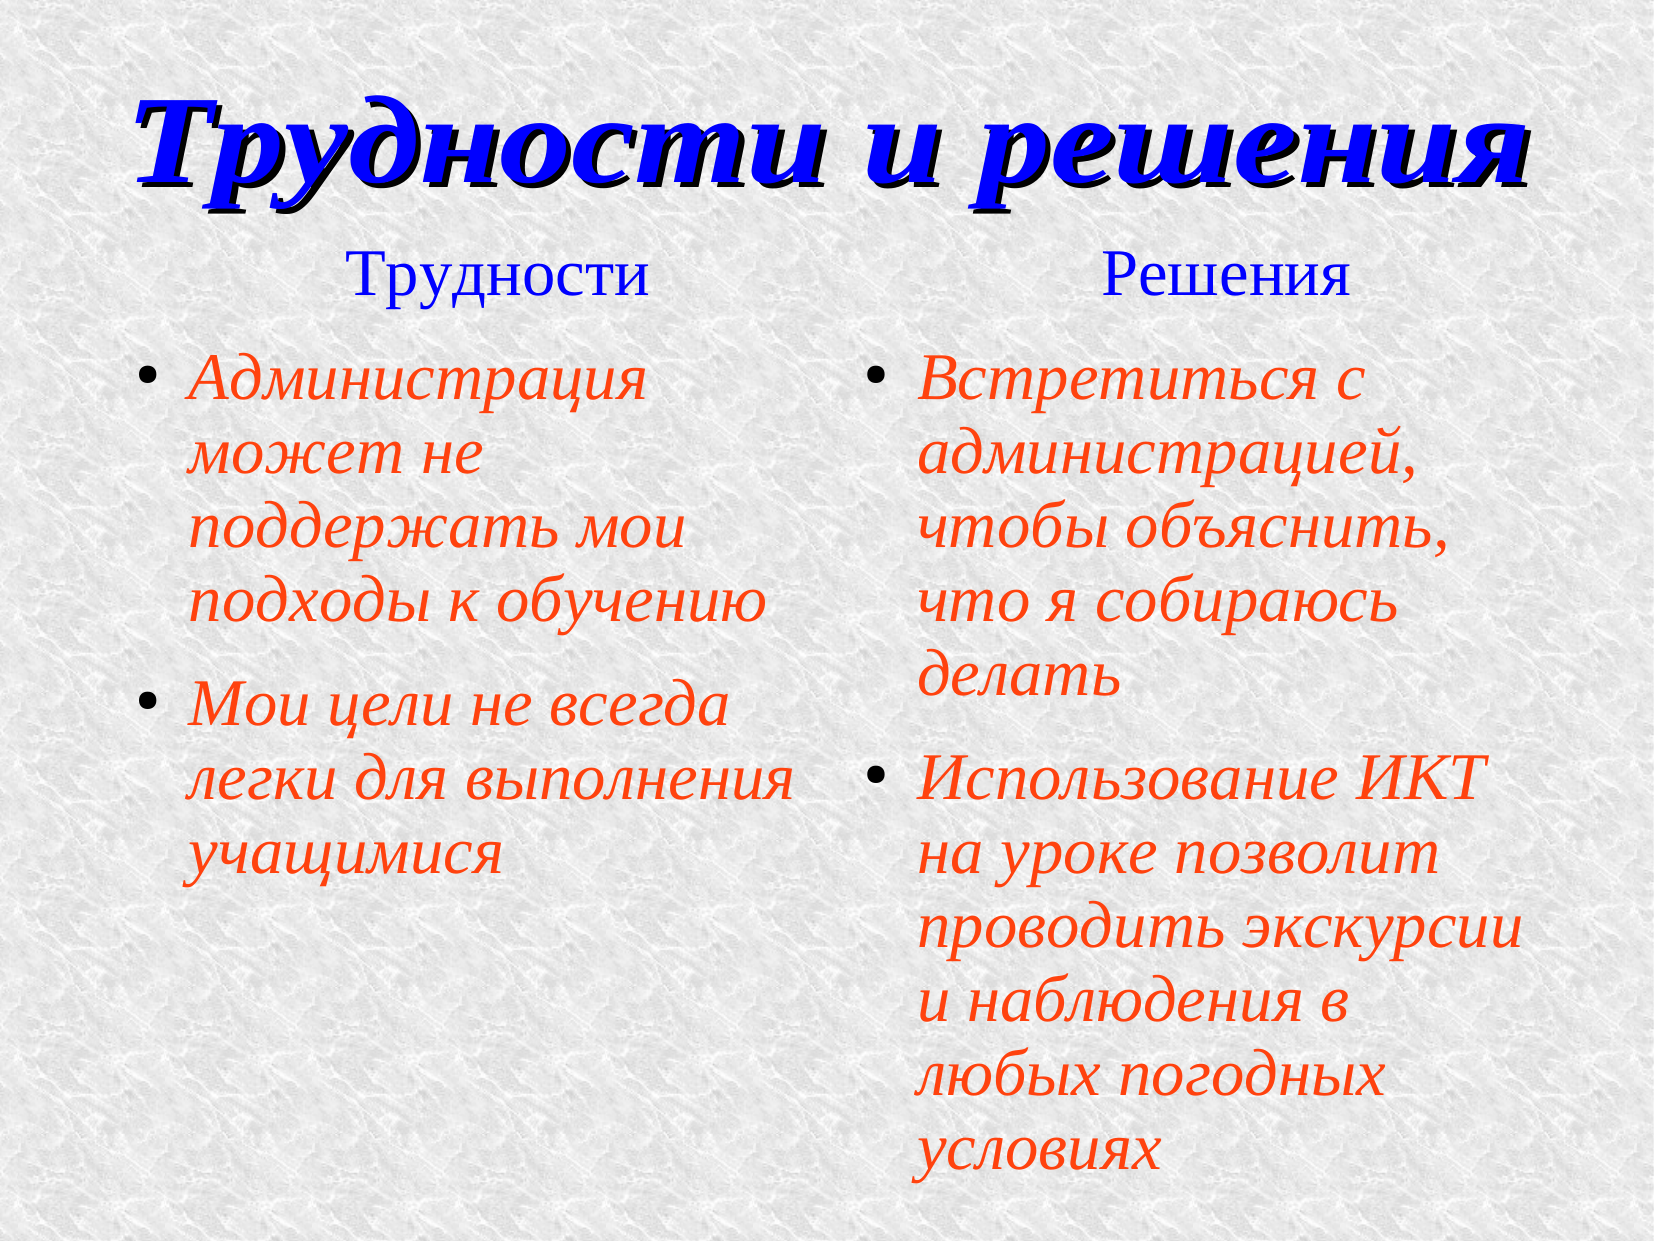

# Трудности и решения
Трудности
Администрация может не поддержать мои подходы к обучению
Мои цели не всегда легки для выполнения учащимися
Решения
Встретиться с администрацией, чтобы объяснить, что я собираюсь делать
Использование ИКТ на уроке позволит проводить экскурсии и наблюдения в любых погодных условиях